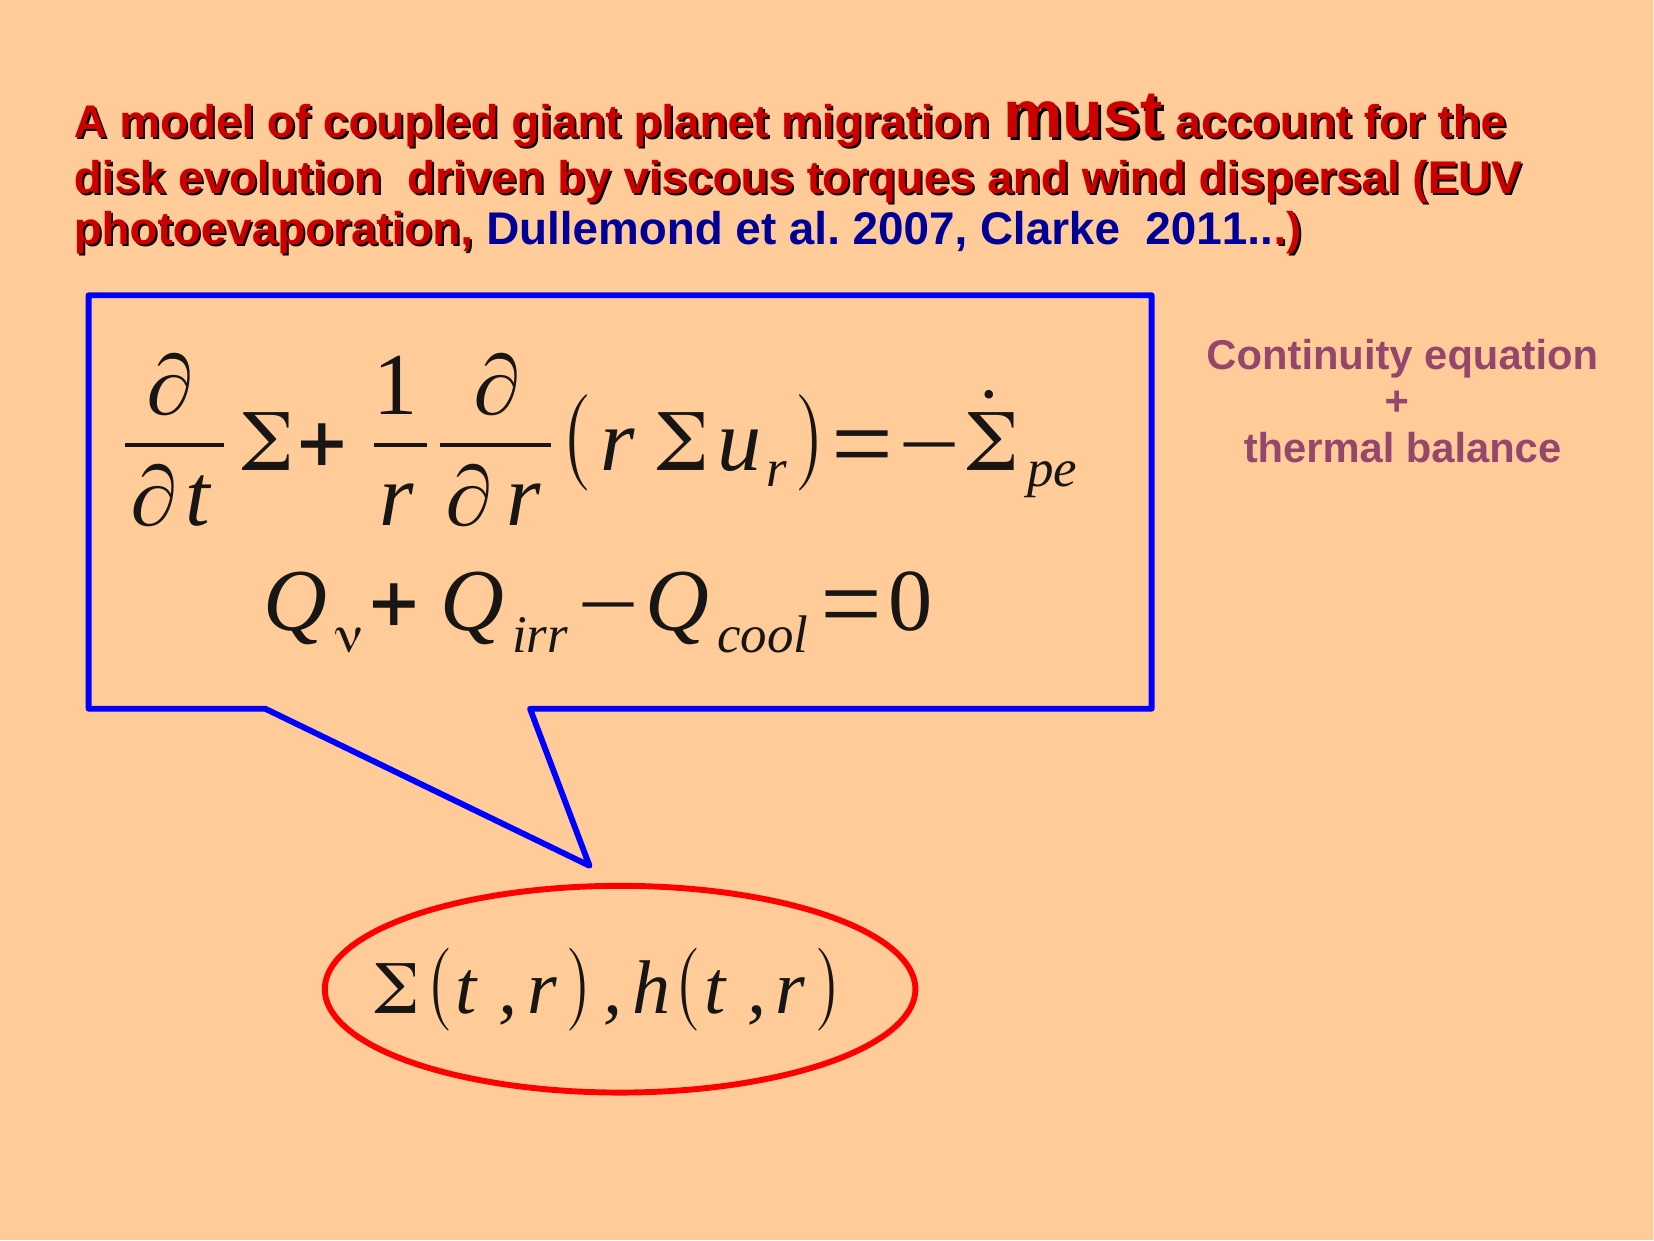

A model of coupled giant planet migration must account for the disk evolution driven by viscous torques and wind dispersal (EUV photoevaporation, Dullemond et al. 2007, Clarke 2011...)
Continuity equation +
thermal balance